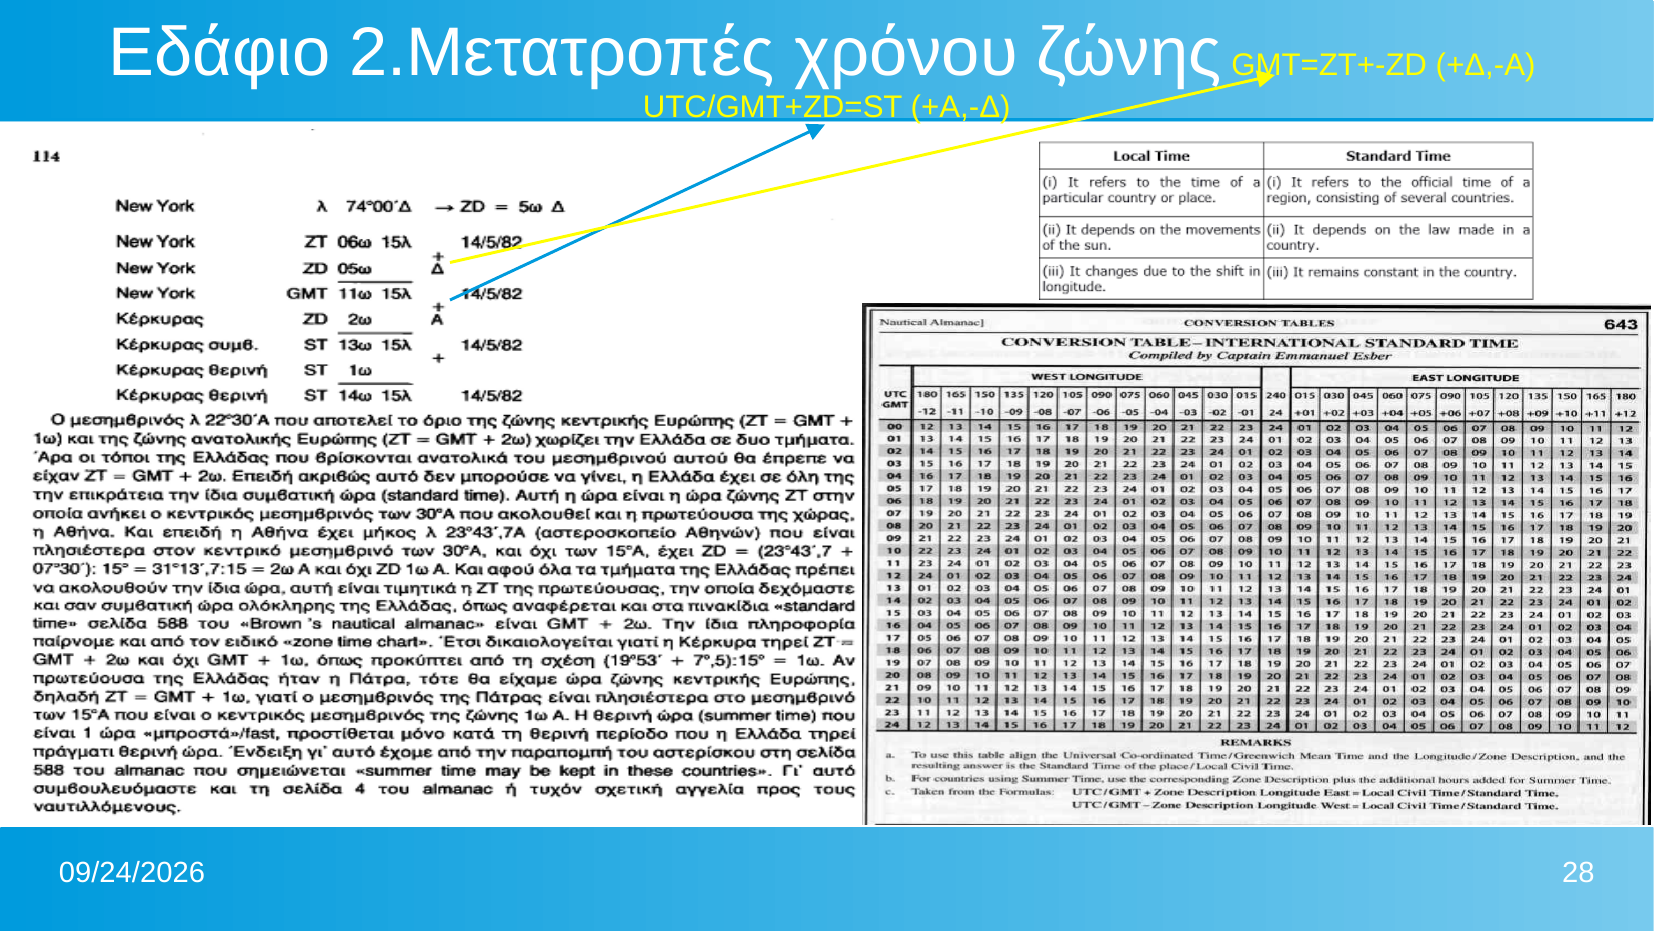

# Εδάφιο 2.Μετατροπές χρόνου ζώνης GMT=ZT+-ZD (+Δ,-Α) UTC/GMT+ZD=ST (+Α,-Δ)
.
28